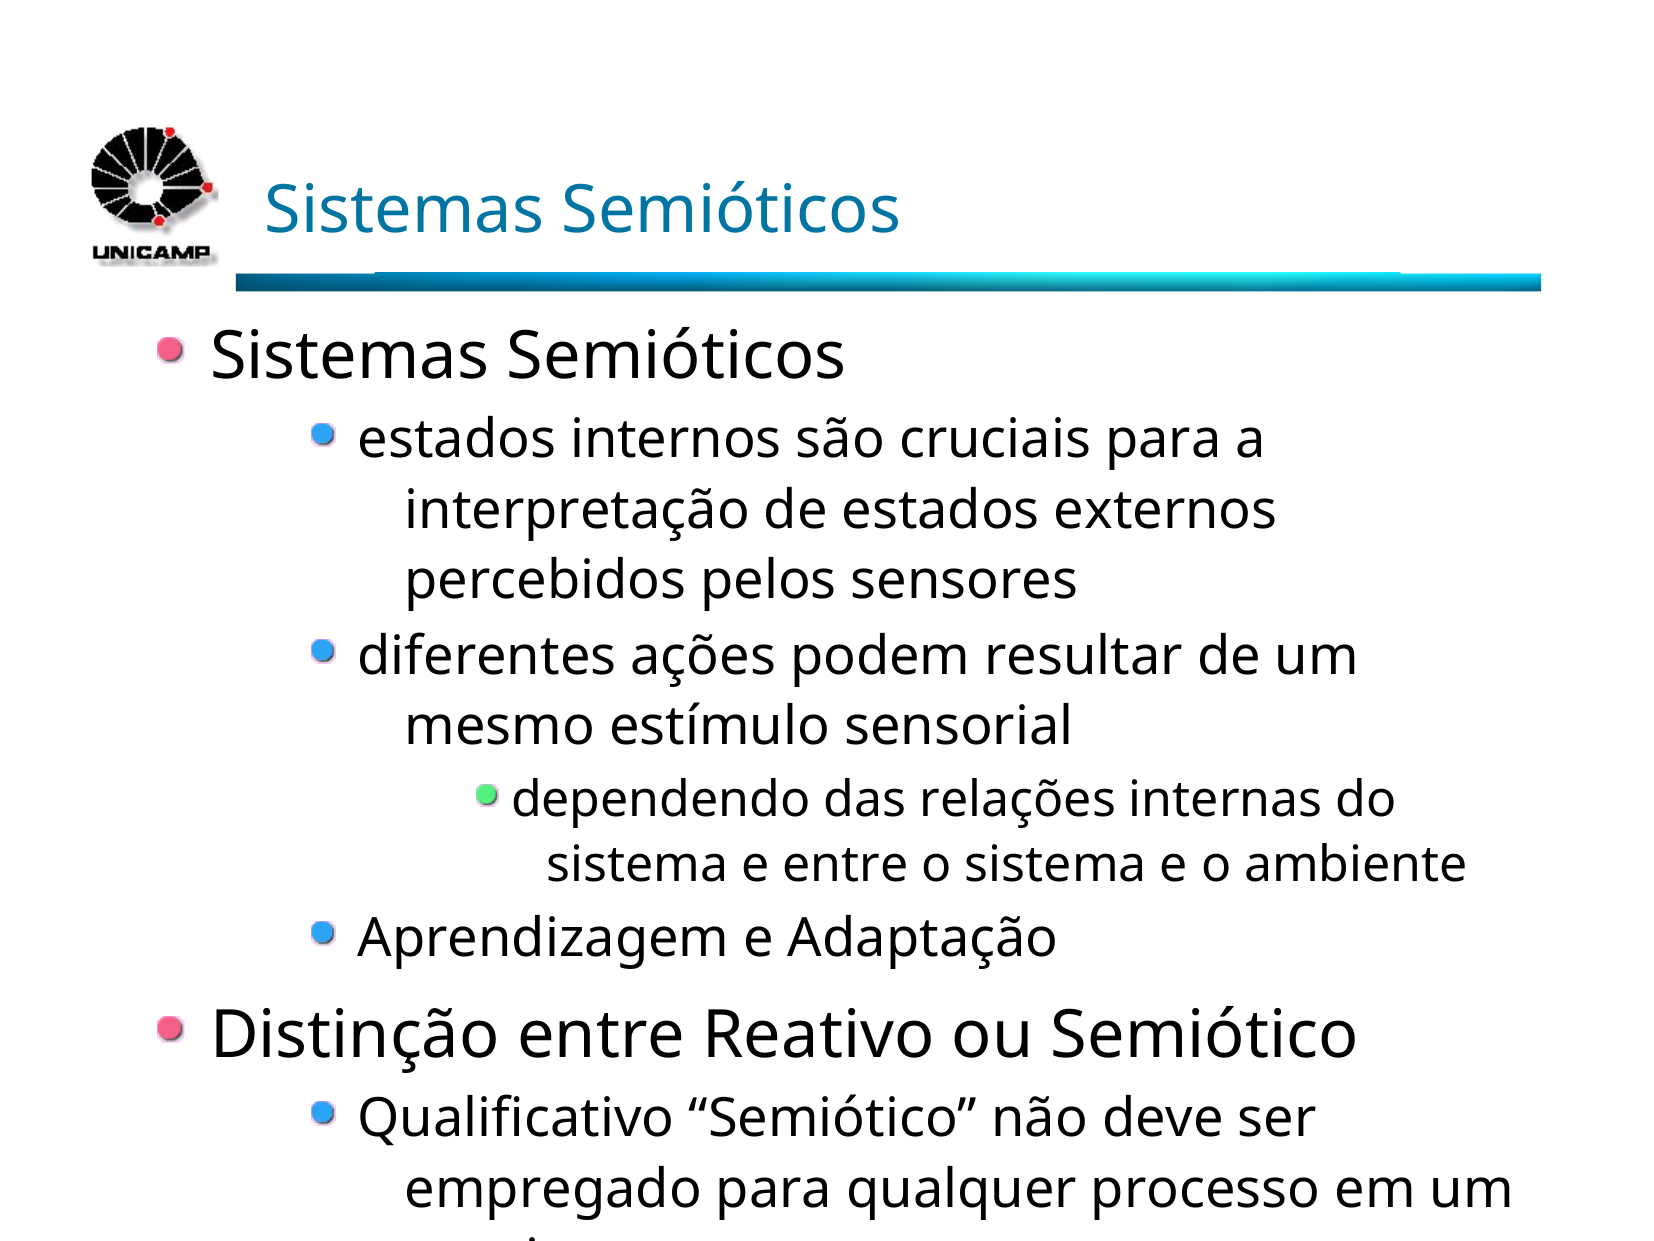

# Sistemas Semióticos
Sistemas Semióticos
estados internos são cruciais para a interpretação de estados externos percebidos pelos sensores
diferentes ações podem resultar de um mesmo estímulo sensorial
dependendo das relações internas do sistema e entre o sistema e o ambiente
Aprendizagem e Adaptação
Distinção entre Reativo ou Semiótico
Qualificativo “Semiótico” não deve ser empregado para qualquer processo em um ser vivo
Exemplo: Reações Enzimáticas
podem ser simplesmente reativas